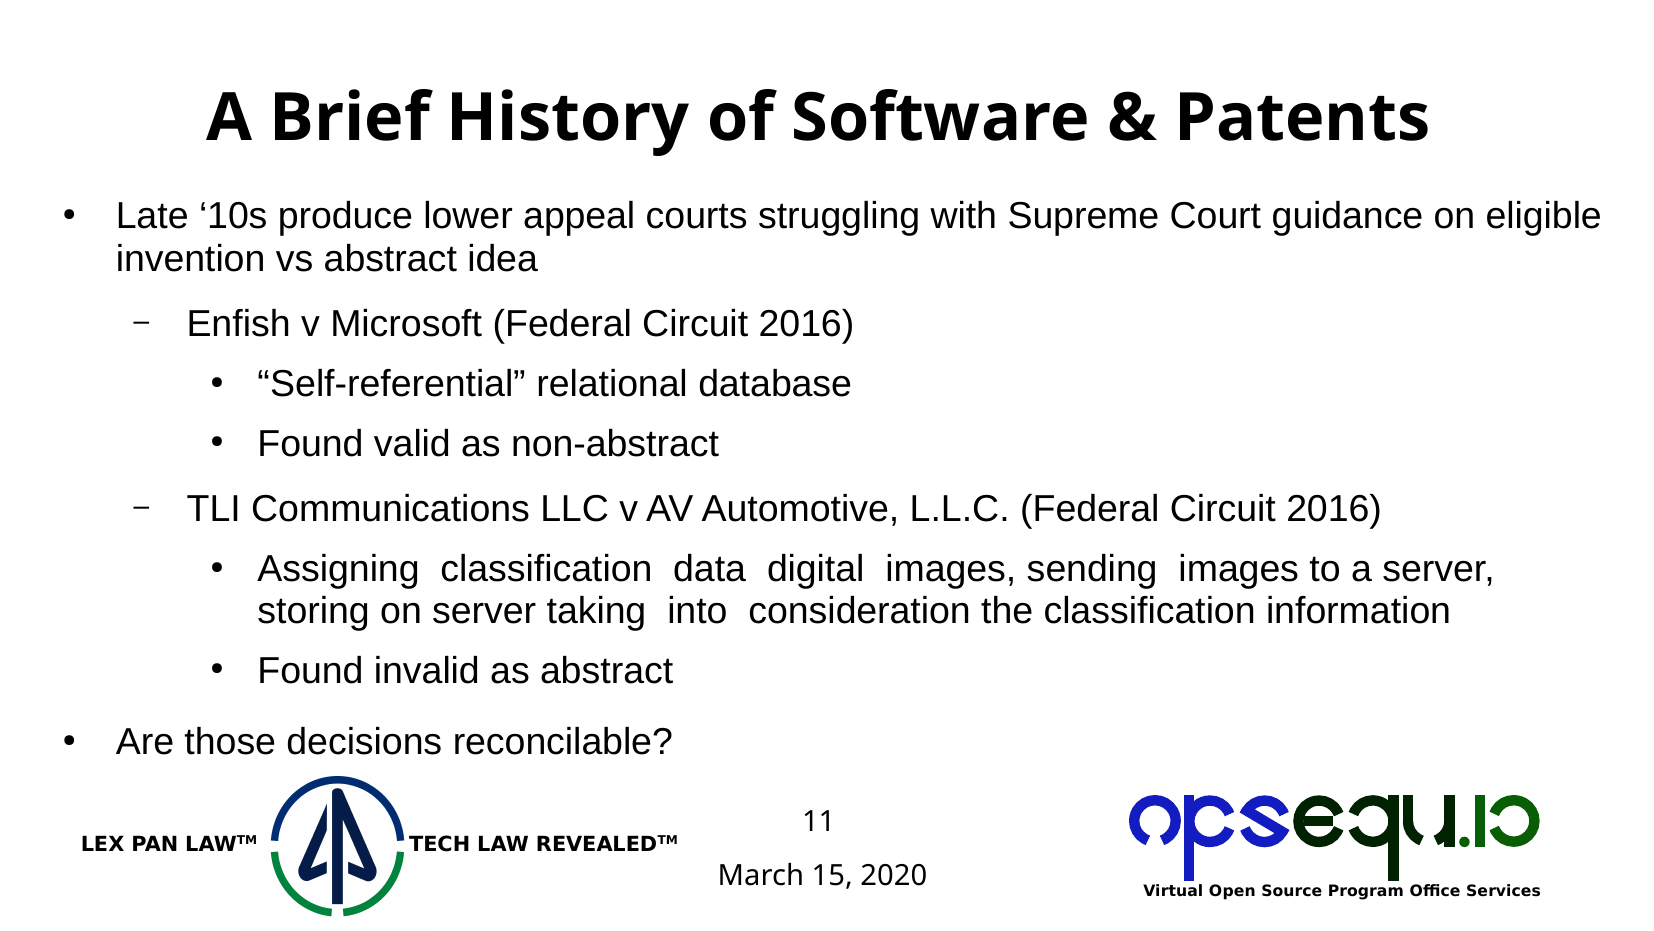

# A Brief History of Software & Patents
Late ‘10s produce lower appeal courts struggling with Supreme Court guidance on eligible invention vs abstract idea
Enfish v Microsoft (Federal Circuit 2016)
“Self-referential” relational database
Found valid as non-abstract
TLI Communications LLC v AV Automotive, L.L.C. (Federal Circuit 2016)
Assigning classification data digital images, sending images to a server, storing on server taking into consideration the classification information
Found invalid as abstract
Are those decisions reconcilable?
11
March 15, 2020